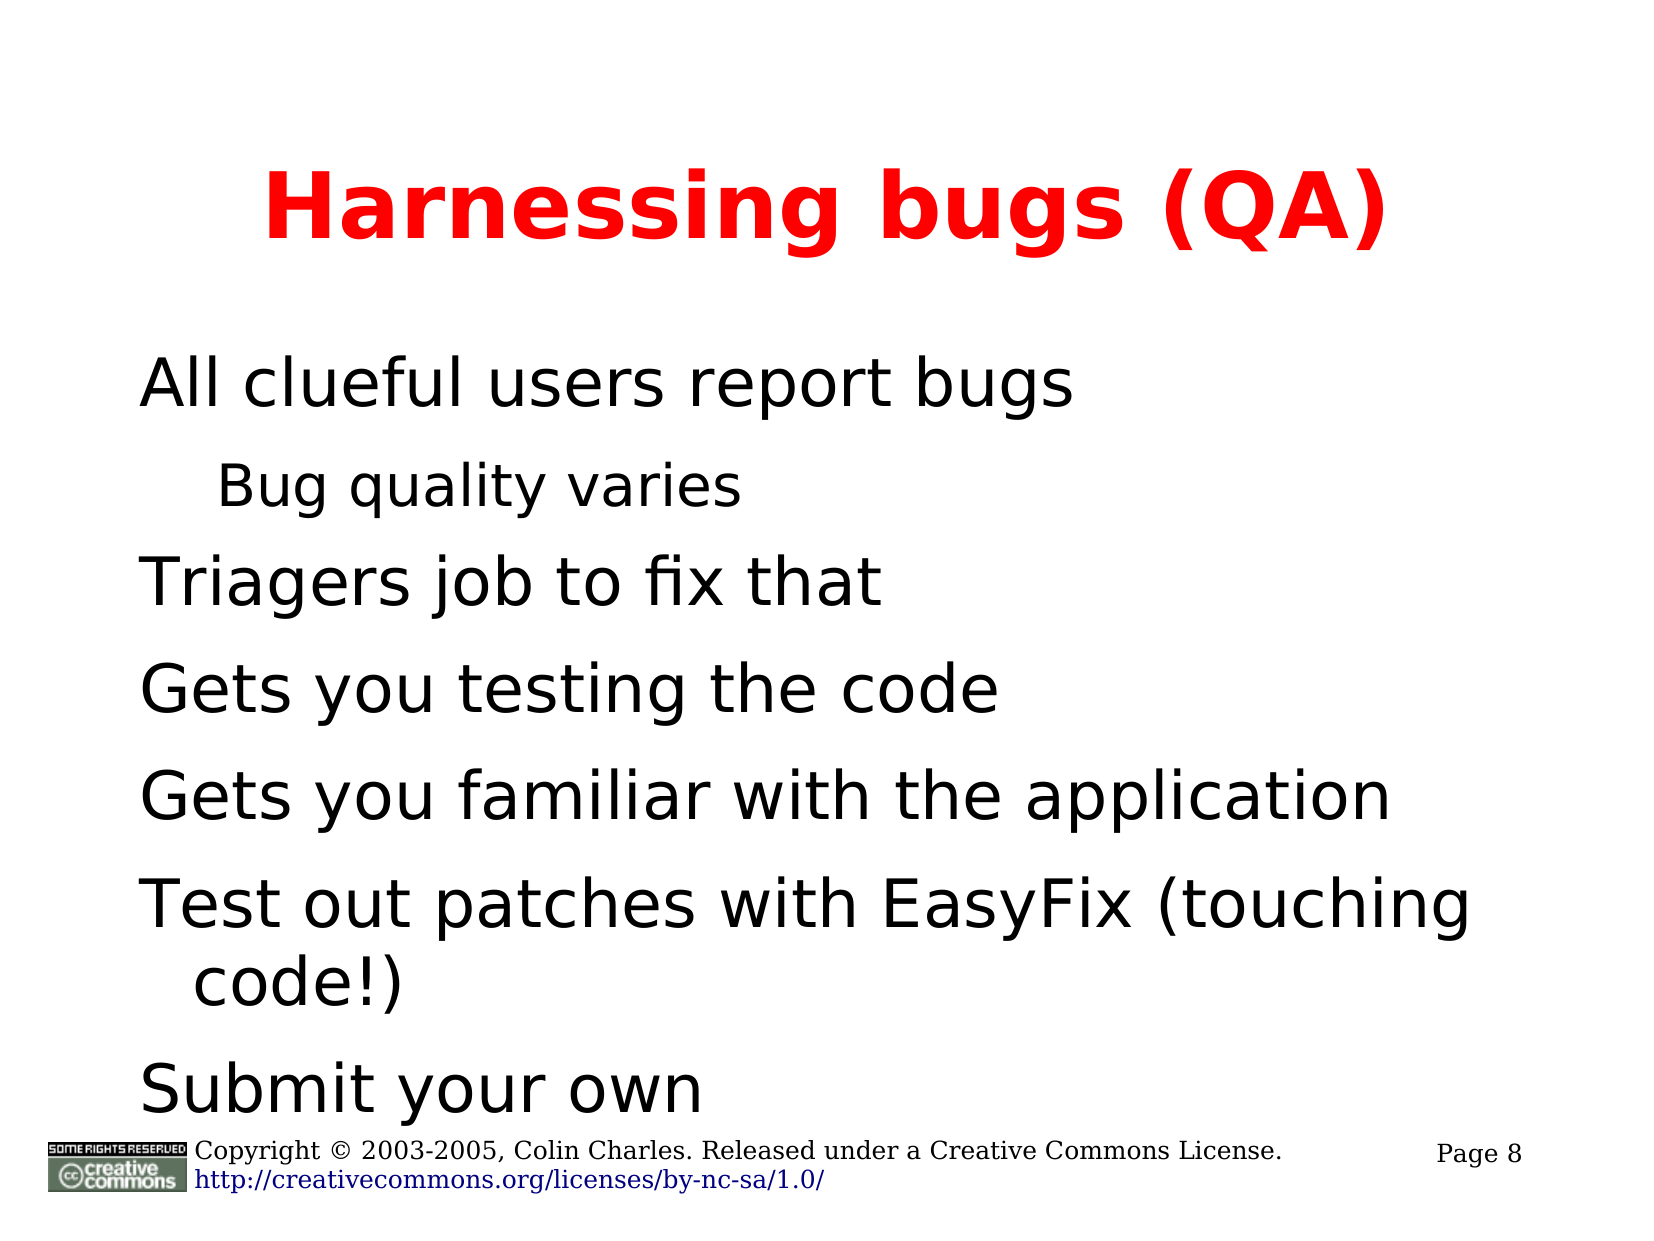

# Harnessing bugs (QA)
All clueful users report bugs
Bug quality varies
Triagers job to fix that
Gets you testing the code
Gets you familiar with the application
Test out patches with EasyFix (touching code!)
Submit your own